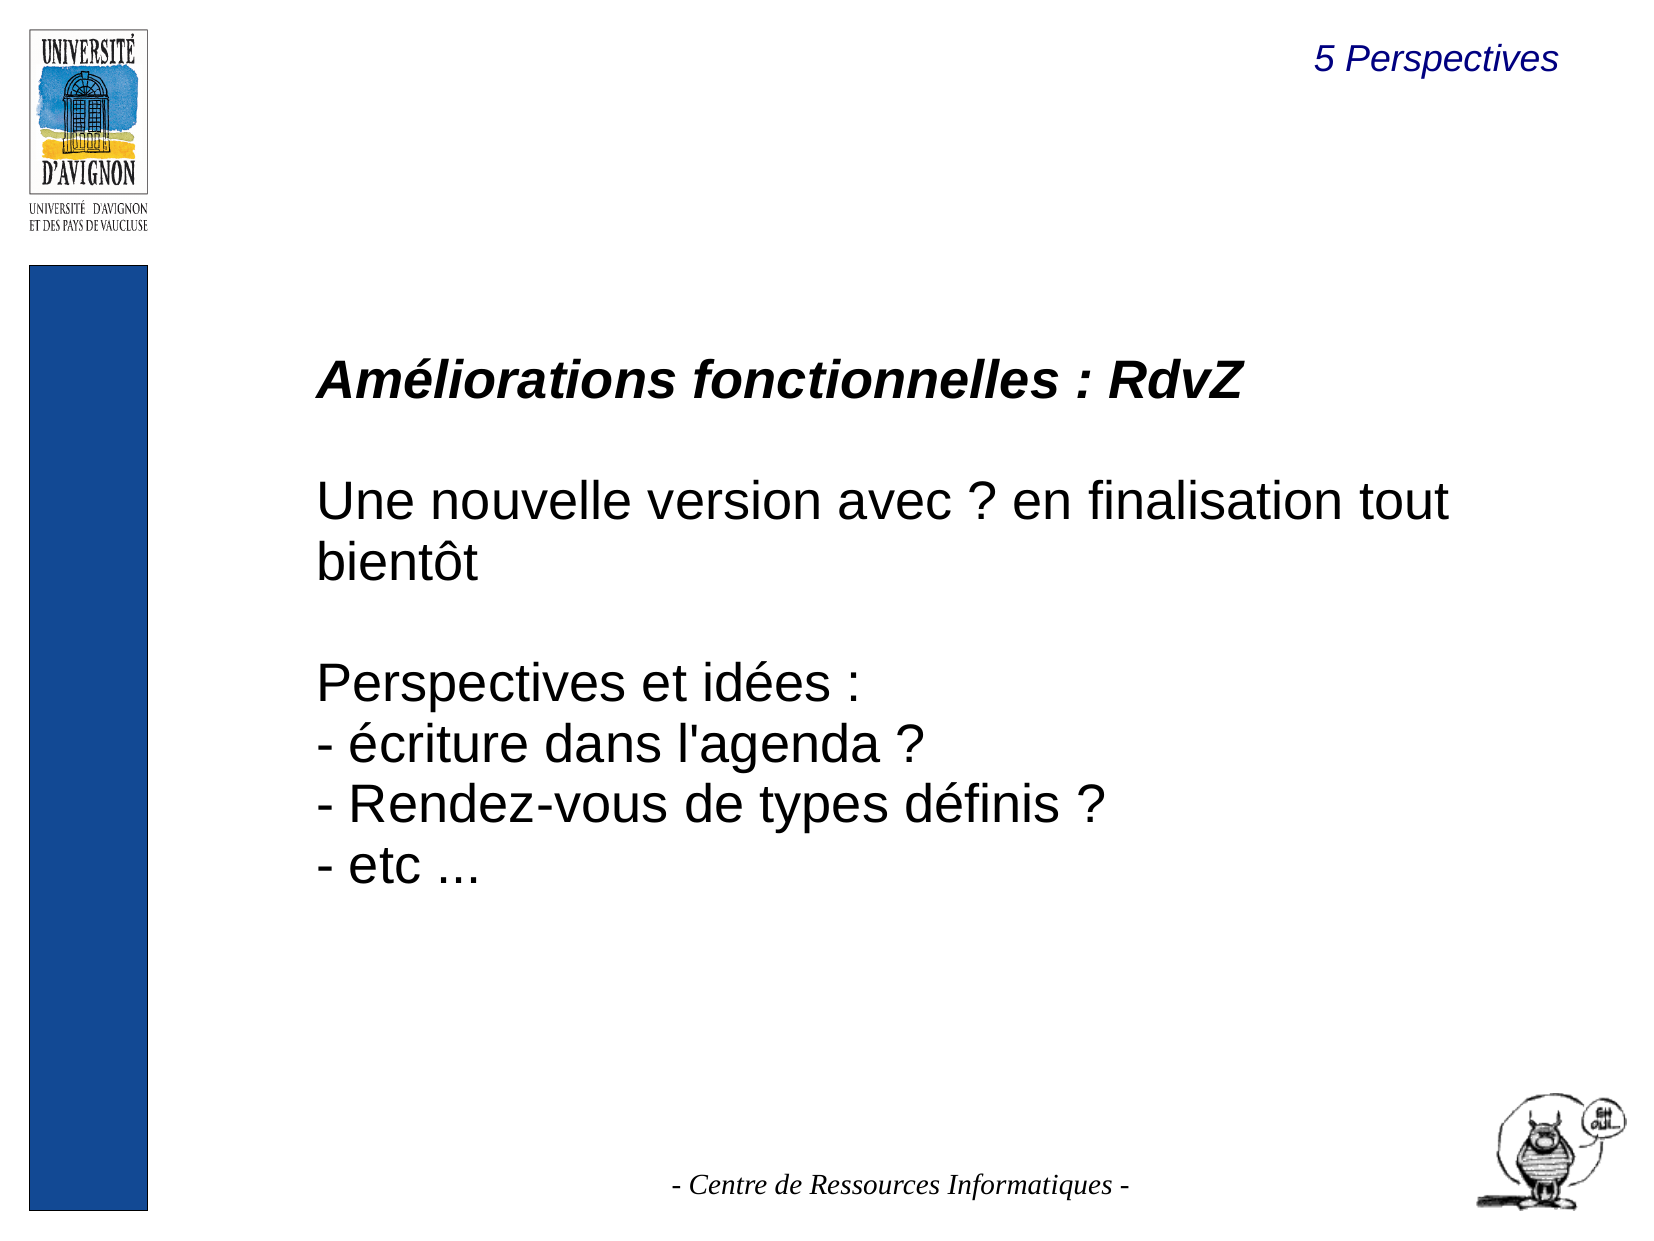

5 Perspectives
Améliorations fonctionnelles : RdvZ
Une nouvelle version avec ? en finalisation tout bientôt
Perspectives et idées :
- écriture dans l'agenda ?
- Rendez-vous de types définis ?
- etc ...
 - Centre de Ressources Informatiques -